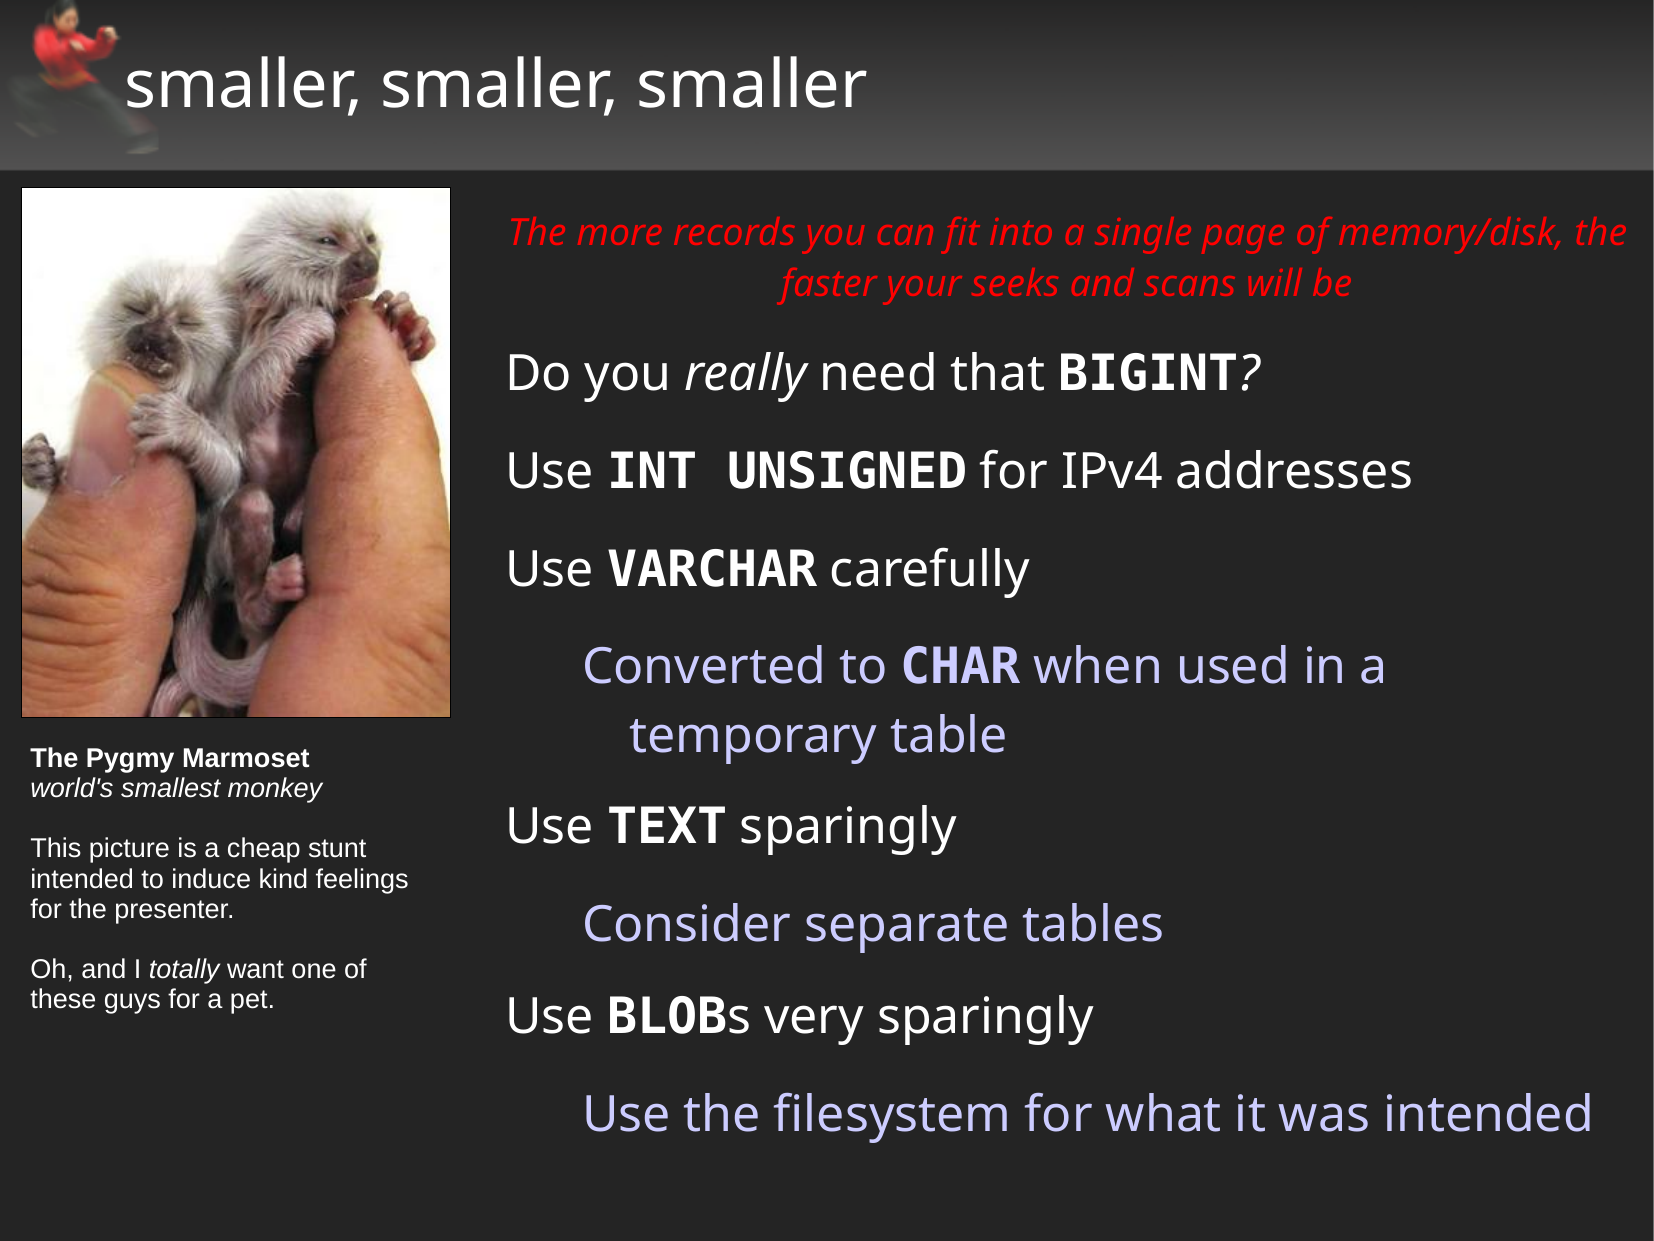

# smaller, smaller, smaller
The more records you can fit into a single page of memory/disk, the faster your seeks and scans will be
Do you really need that BIGINT?
Use INT UNSIGNED for IPv4 addresses
Use VARCHAR carefully
Converted to CHAR when used in a temporary table
Use TEXT sparingly
Consider separate tables
Use BLOBs very sparingly
Use the filesystem for what it was intended
The Pygmy Marmoset
world's smallest monkey
This picture is a cheap stunt intended to induce kind feelings for the presenter.
Oh, and I totally want one of these guys for a pet.